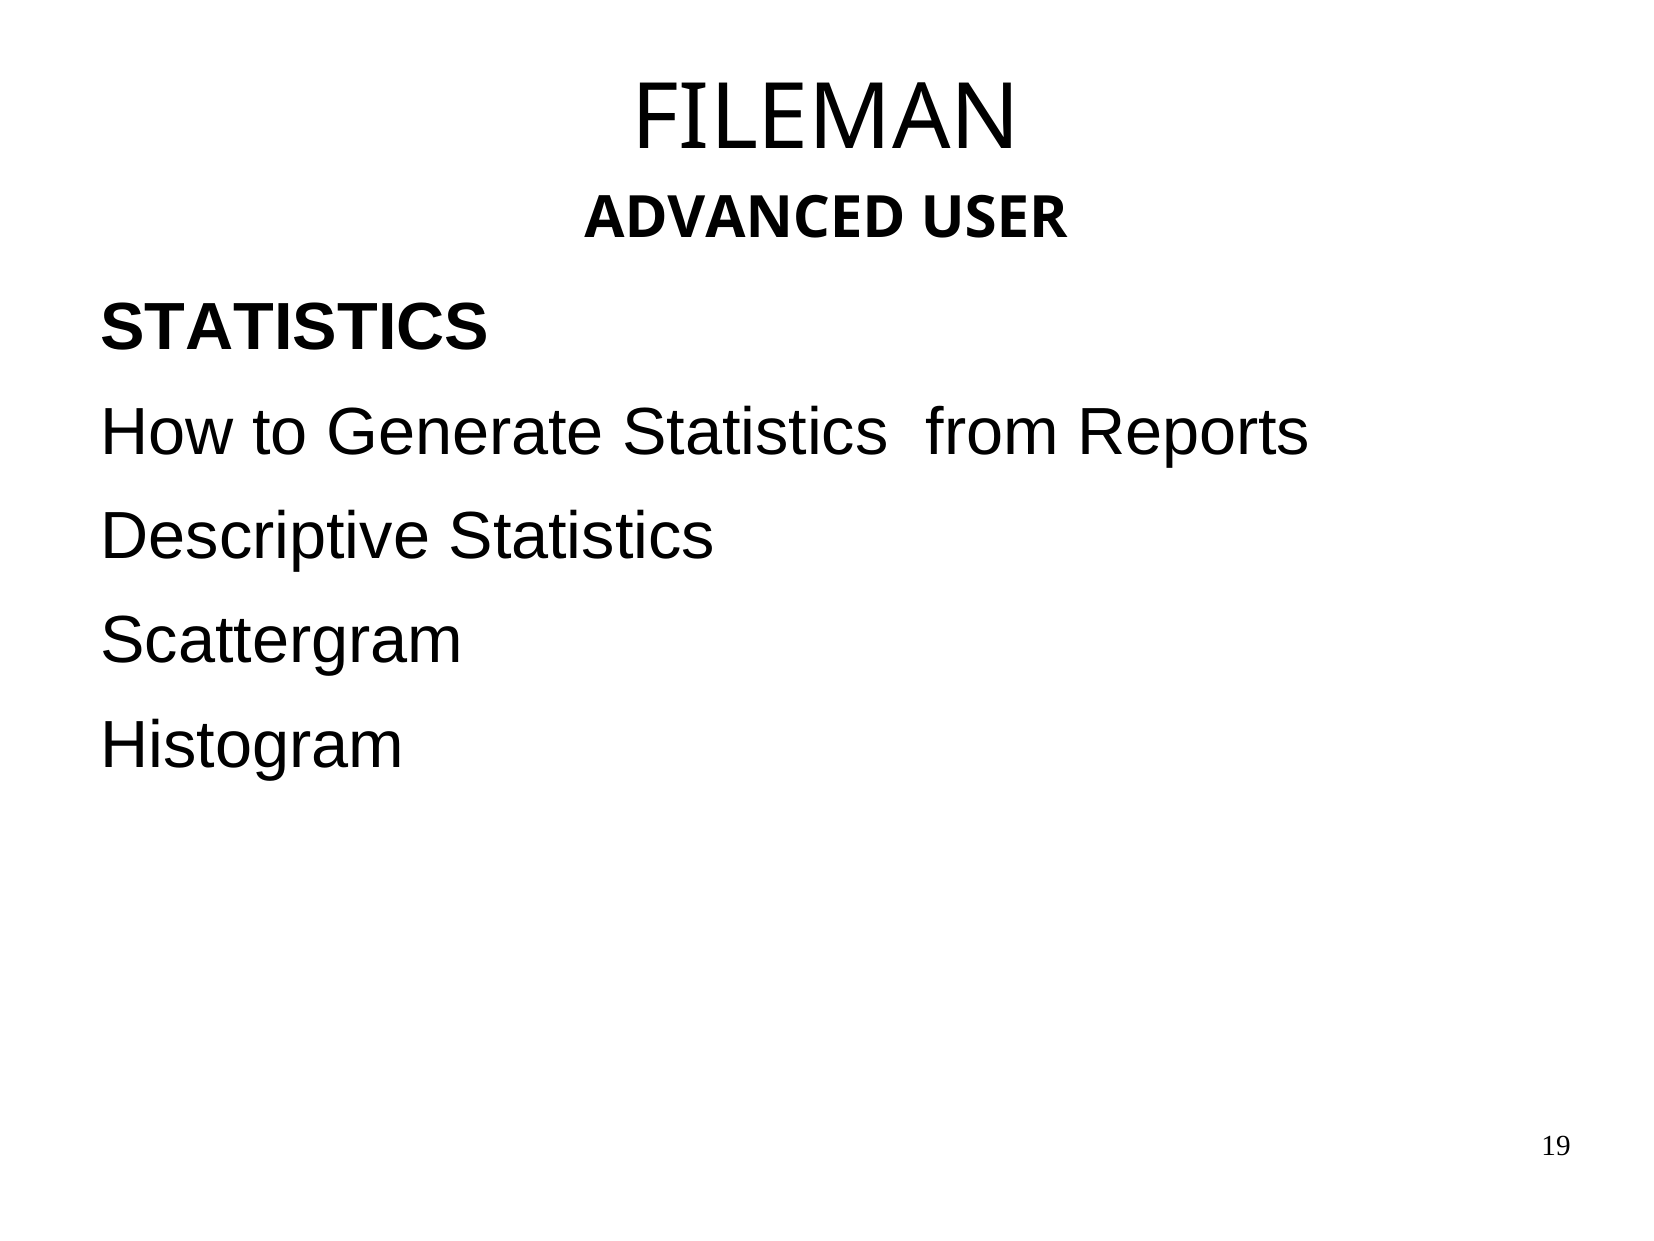

# FILEMAN ADVANCED USER
STATISTICS
How to Generate Statistics from Reports
Descriptive Statistics
Scattergram
Histogram
19